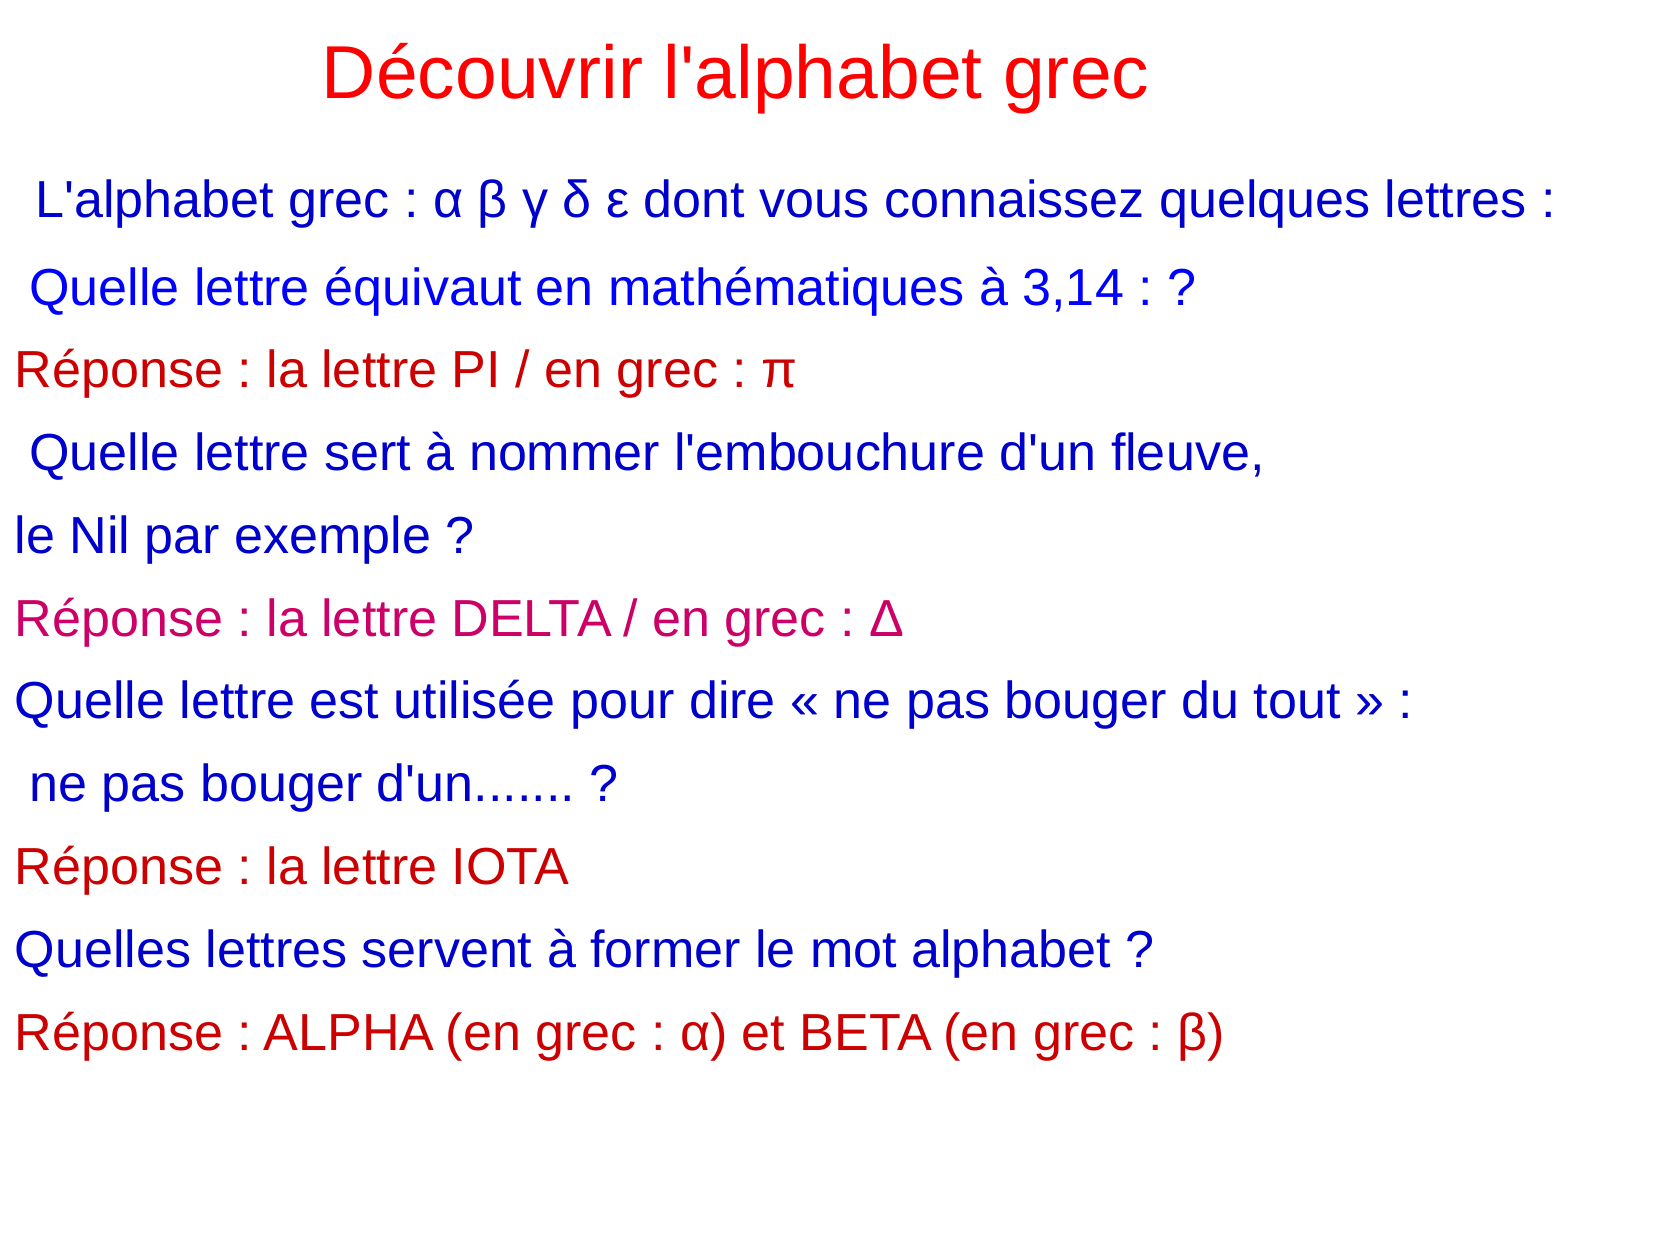

Découvrir l'alphabet grec
 L'alphabet grec : α β γ δ ε dont vous connaissez quelques lettres :
 Quelle lettre équivaut en mathématiques à 3,14 : ?
Réponse : la lettre PI / en grec : π
 Quelle lettre sert à nommer l'embouchure d'un fleuve,
le Nil par exemple ?
Réponse : la lettre DELTA / en grec : Δ
Quelle lettre est utilisée pour dire « ne pas bouger du tout » :
 ne pas bouger d'un....... ?
Réponse : la lettre IOTA
Quelles lettres servent à former le mot alphabet ?
Réponse : ALPHA (en grec : α) et BETA (en grec : β)